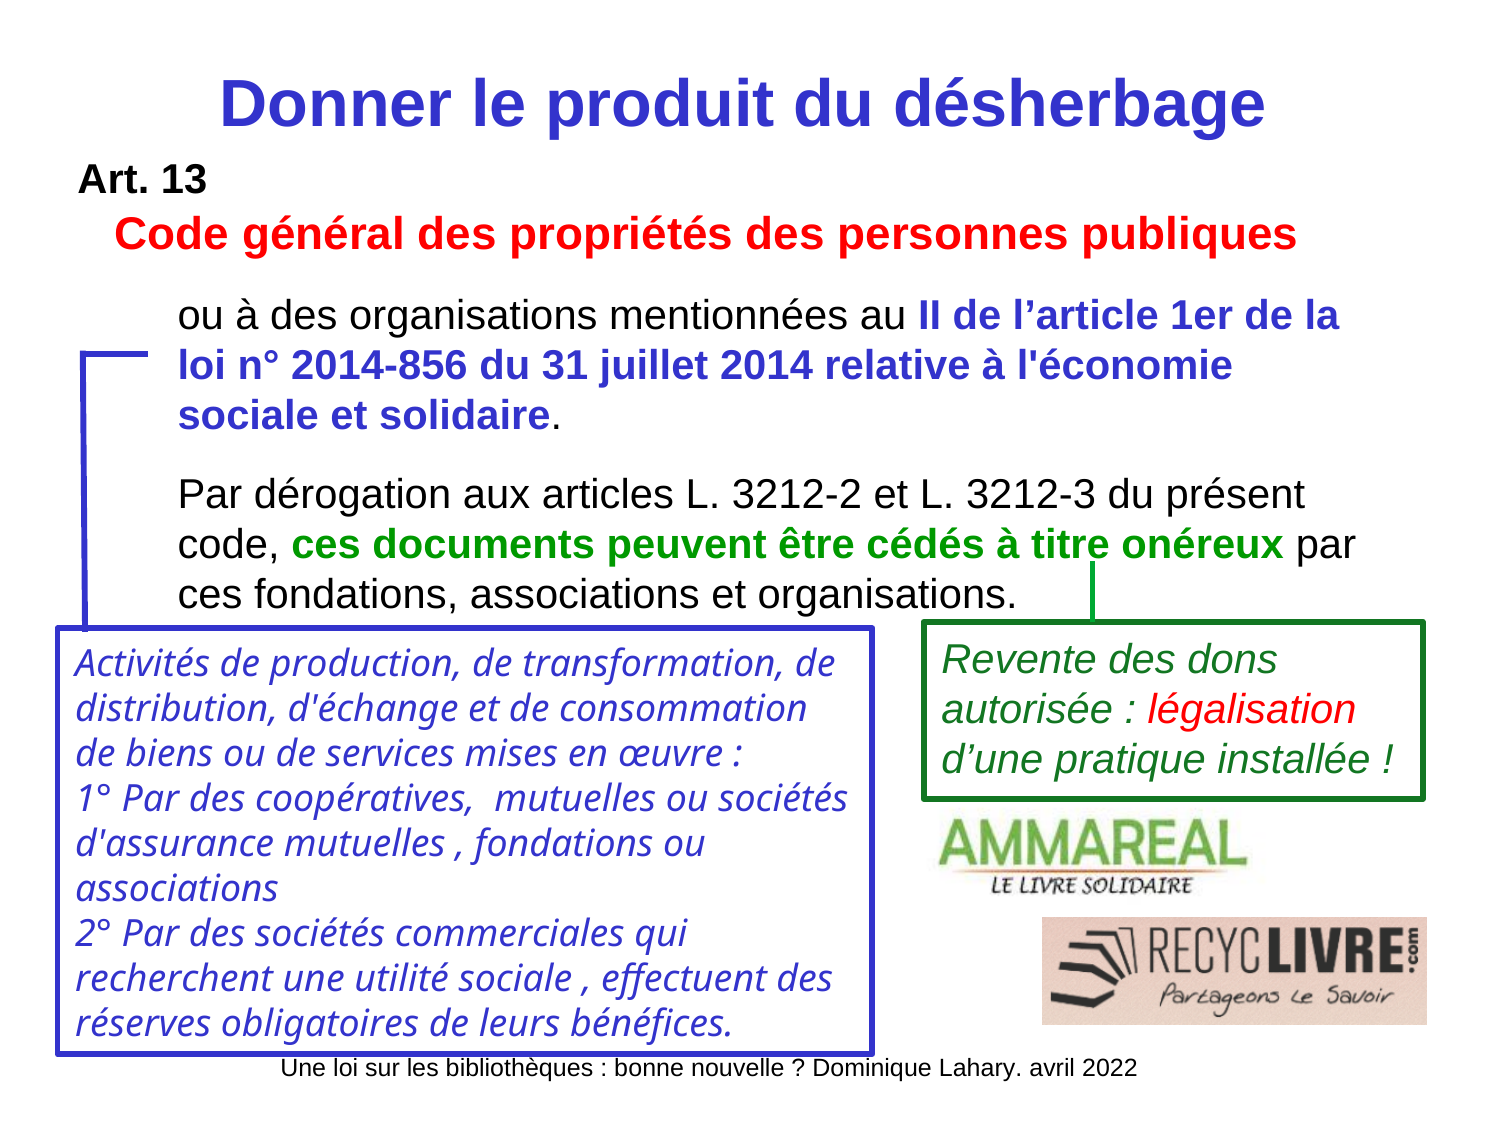

Donner le produit du désherbage
Art. 13
Code général des propriétés des personnes publiques
	ou à des organisations mentionnées au II de l’article 1er de la loi n° 2014-856 du 31 juillet 2014 relative à l'économie sociale et solidaire.
	Par dérogation aux articles L. 3212-2 et L. 3212-3 du présent code, ces documents peuvent être cédés à titre onéreux par ces fondations, associations et organisations.
Revente des dons autorisée : légalisation d’une pratique installée !
Activités de production, de transformation, de distribution, d'échange et de consommation de biens ou de services mises en œuvre :
1° Par des coopératives, mutuelles ou sociétés d'assurance mutuelles , fondations ou associations
2° Par des sociétés commerciales qui recherchent une utilité sociale , effectuent des réserves obligatoires de leurs bénéfices.
Une loi sur les bibliothèques : bonne nouvelle ? Dominique Lahary. avril 2022